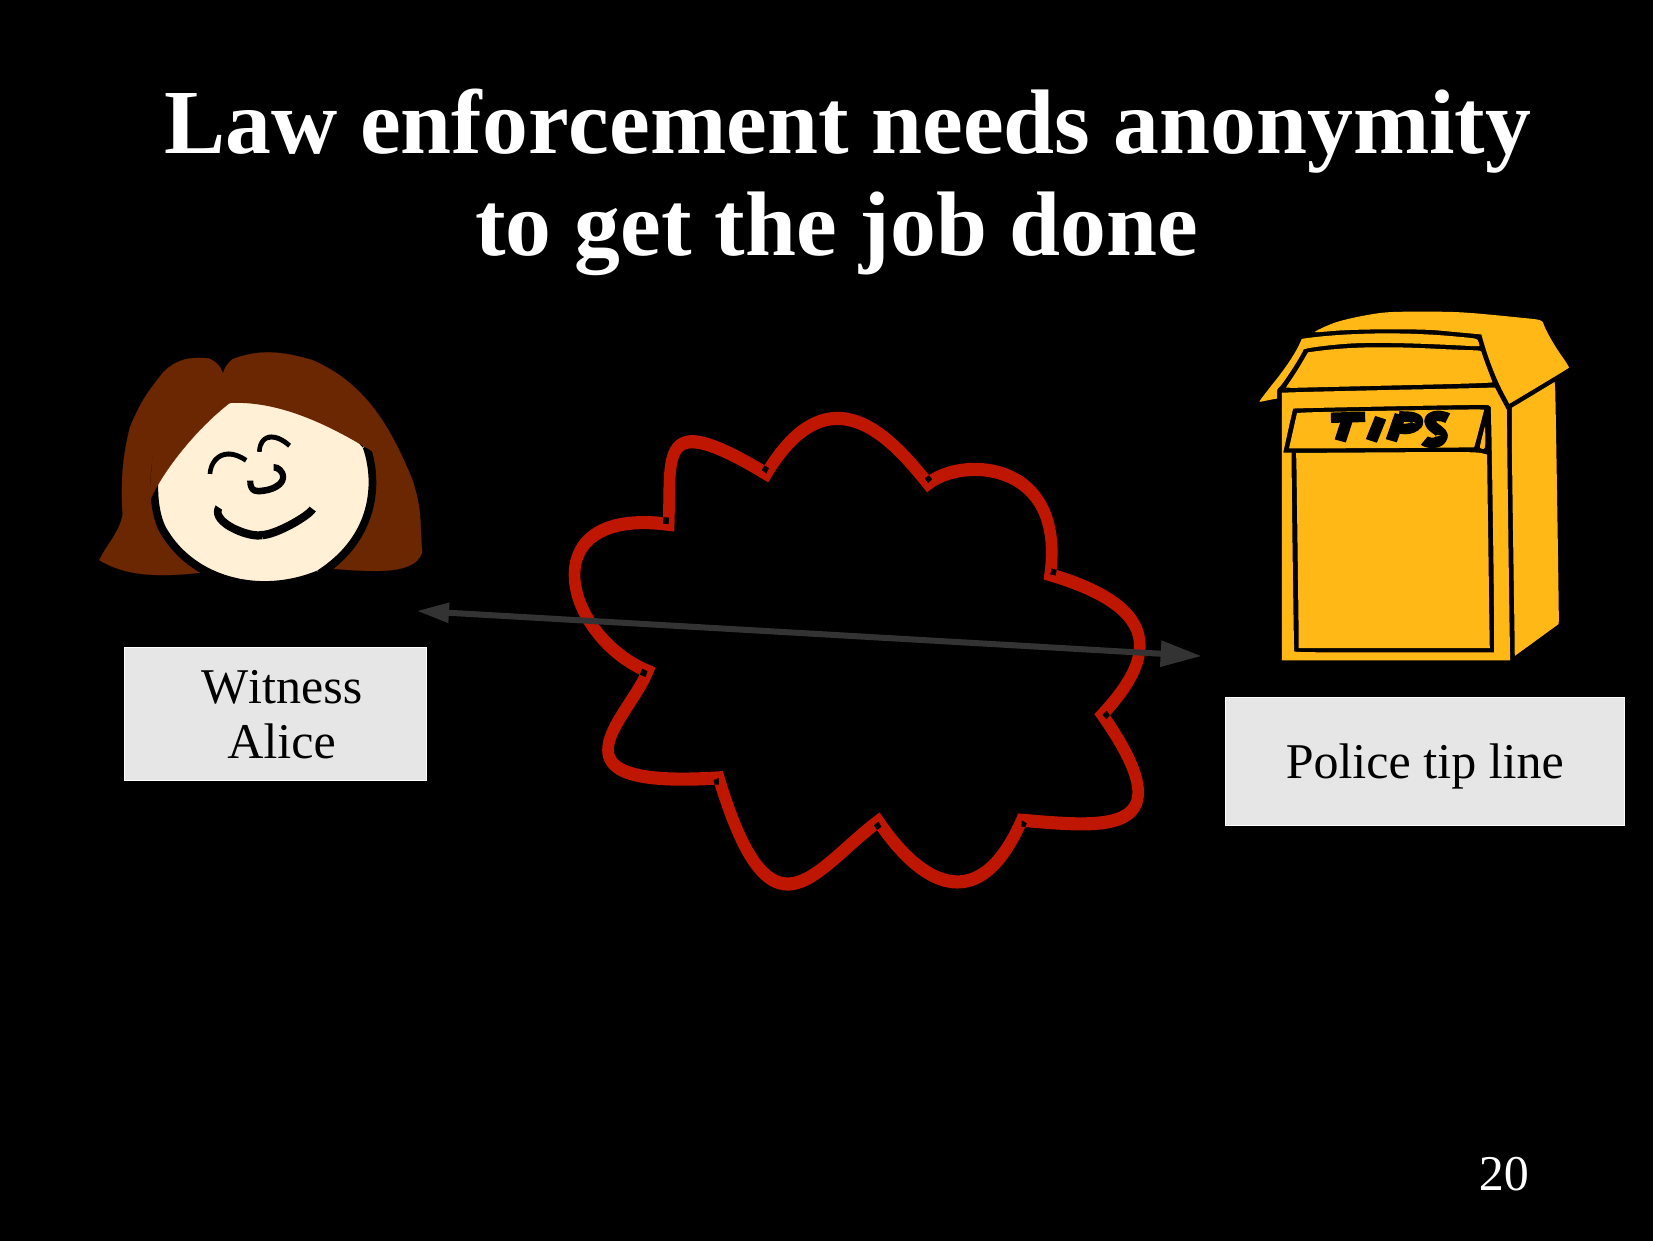

Law enforcement needs anonymity to get the job done
 Witness
 Alice
Police tip line